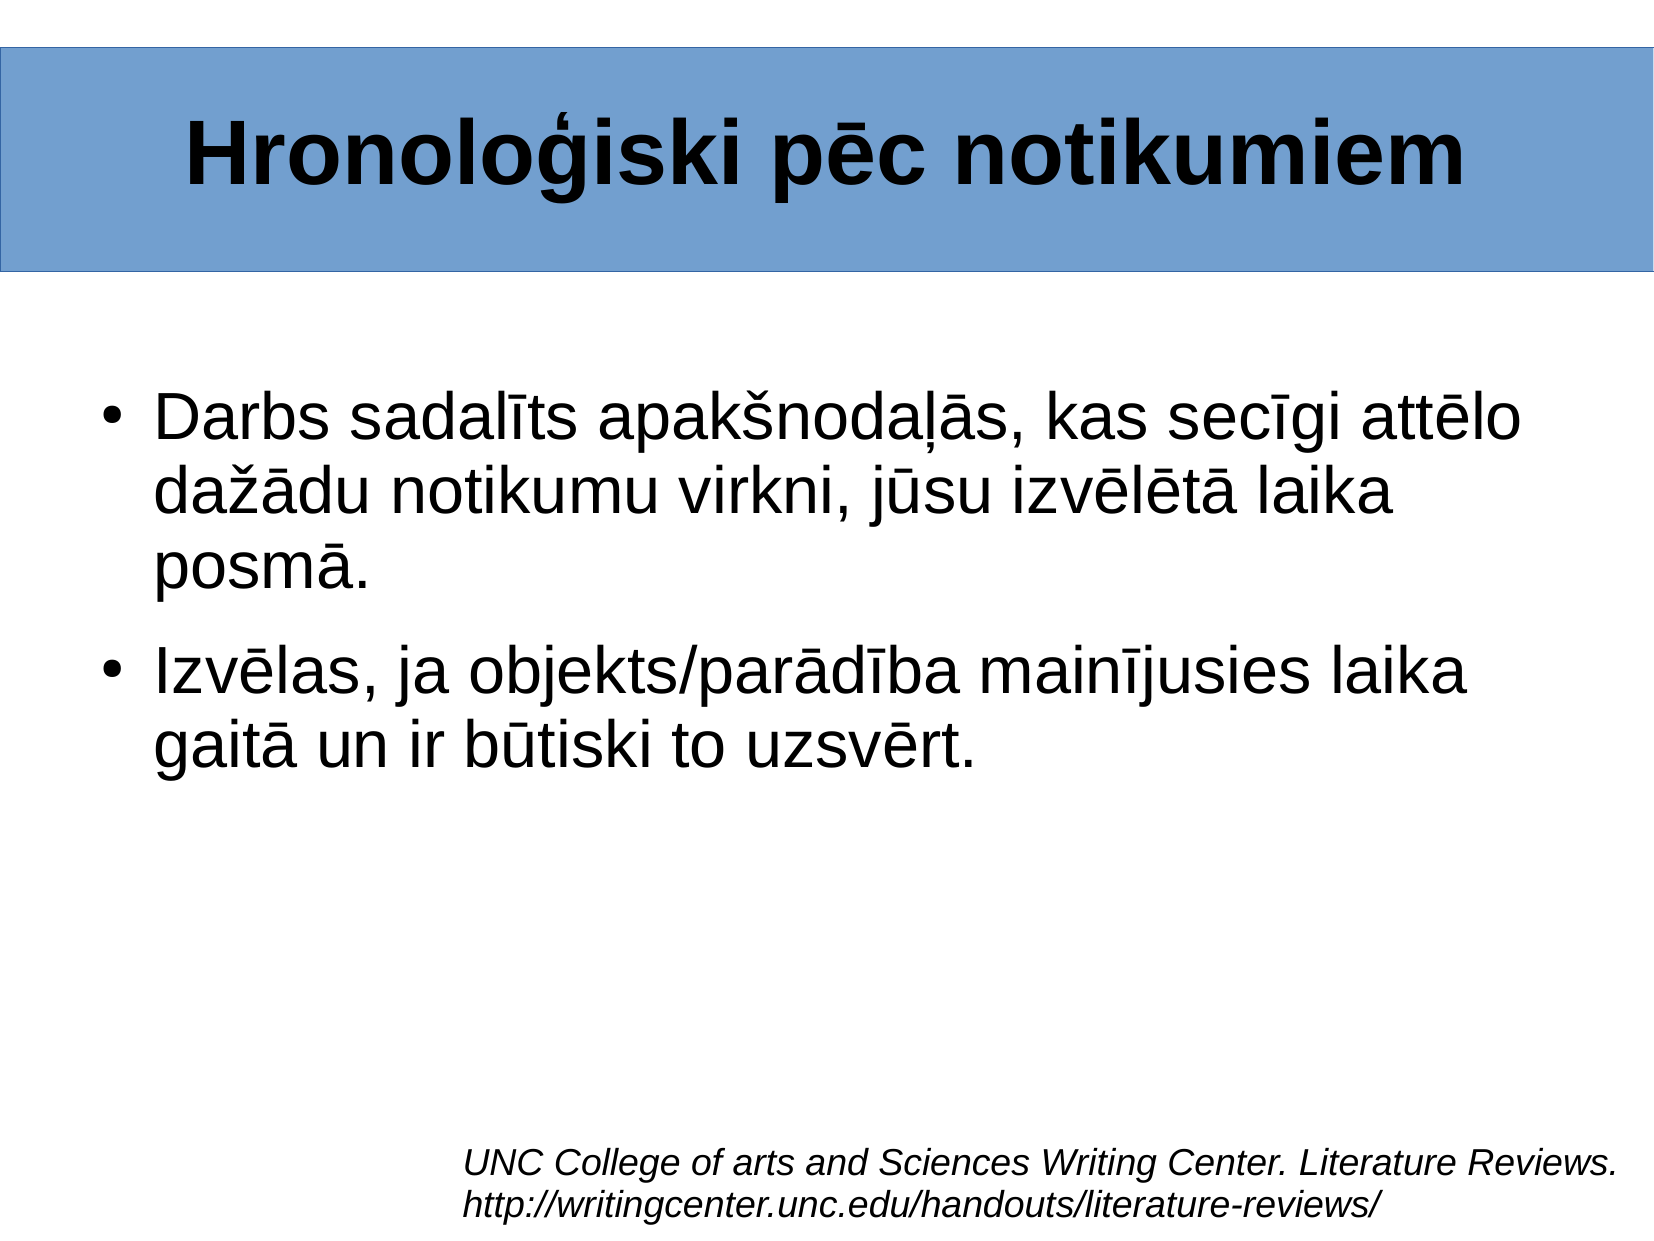

# Hronoloģiski pēc notikumiem
Darbs sadalīts apakšnodaļās, kas secīgi attēlo dažādu notikumu virkni, jūsu izvēlētā laika posmā.
Izvēlas, ja objekts/parādība mainījusies laika gaitā un ir būtiski to uzsvērt.
UNC College of arts and Sciences Writing Center. Literature Reviews.
http://writingcenter.unc.edu/handouts/literature-reviews/